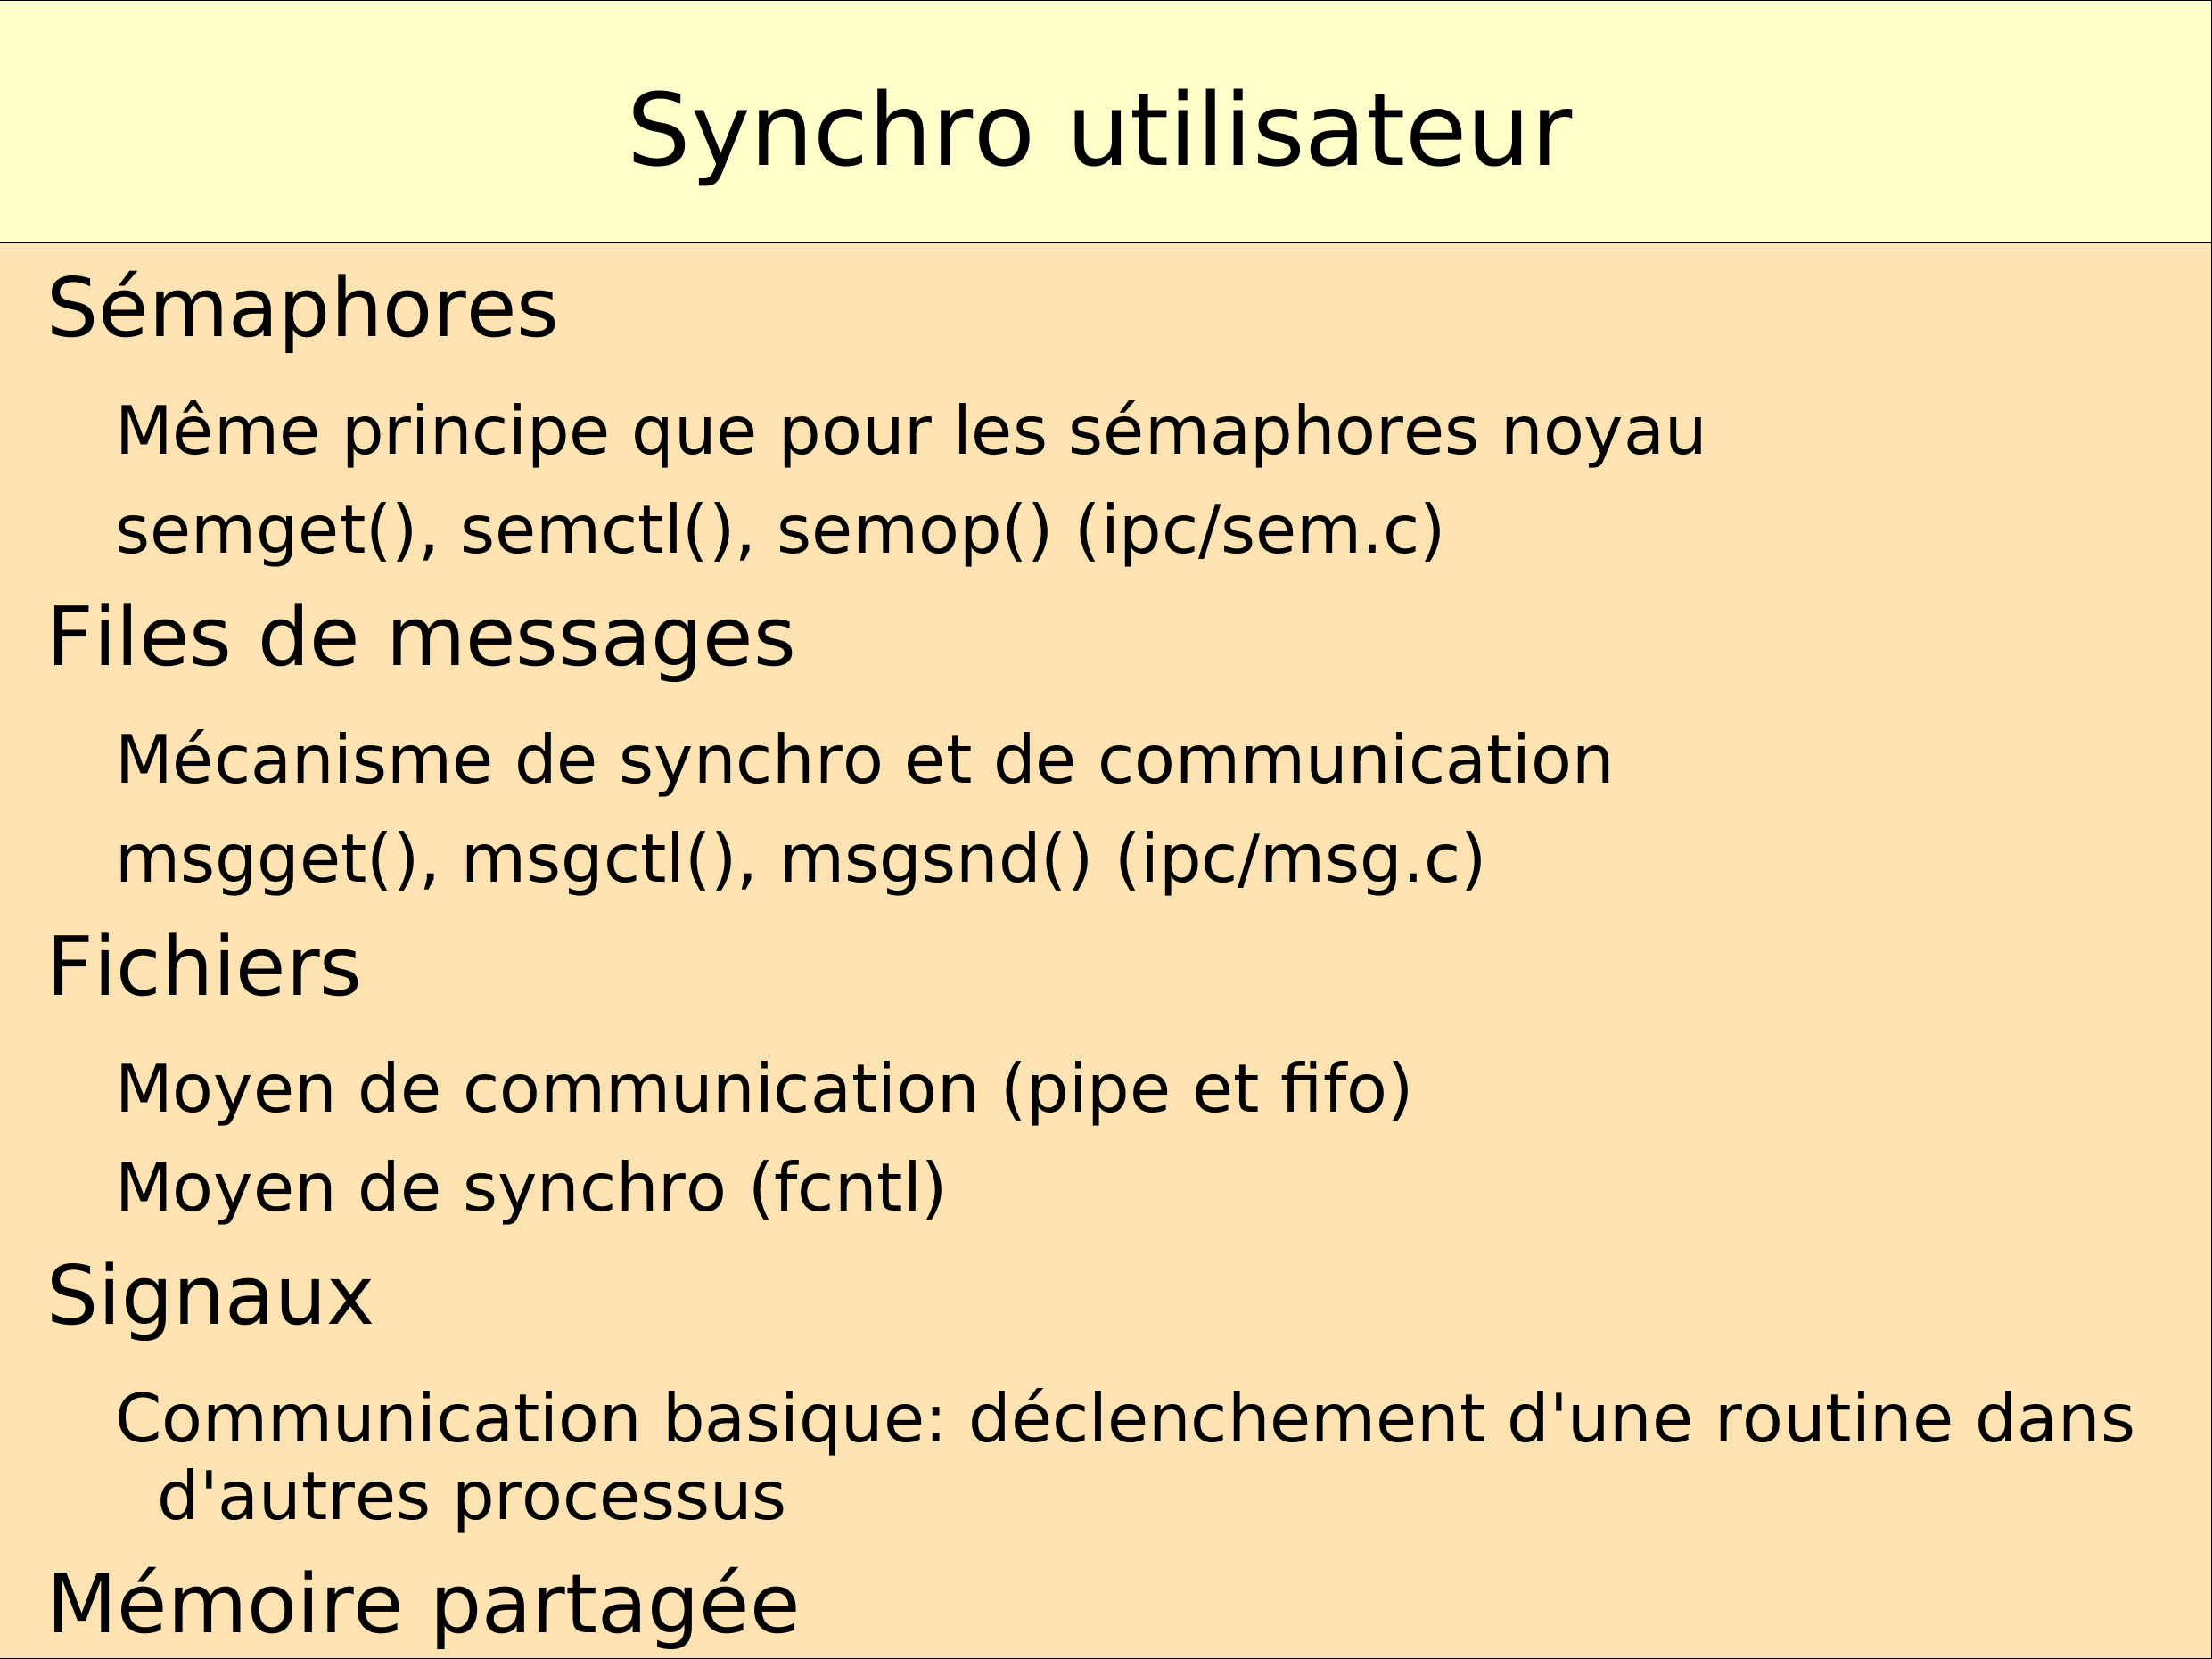

# Synchro utilisateur
Sémaphores
Même principe que pour les sémaphores noyau
semget(), semctl(), semop() (ipc/sem.c)
Files de messages
Mécanisme de synchro et de communication
msgget(), msgctl(), msgsnd() (ipc/msg.c)
Fichiers
Moyen de communication (pipe et fifo)
Moyen de synchro (fcntl)
Signaux
Communication basique: déclenchement d'une routine dans d'autres processus
Mémoire partagée